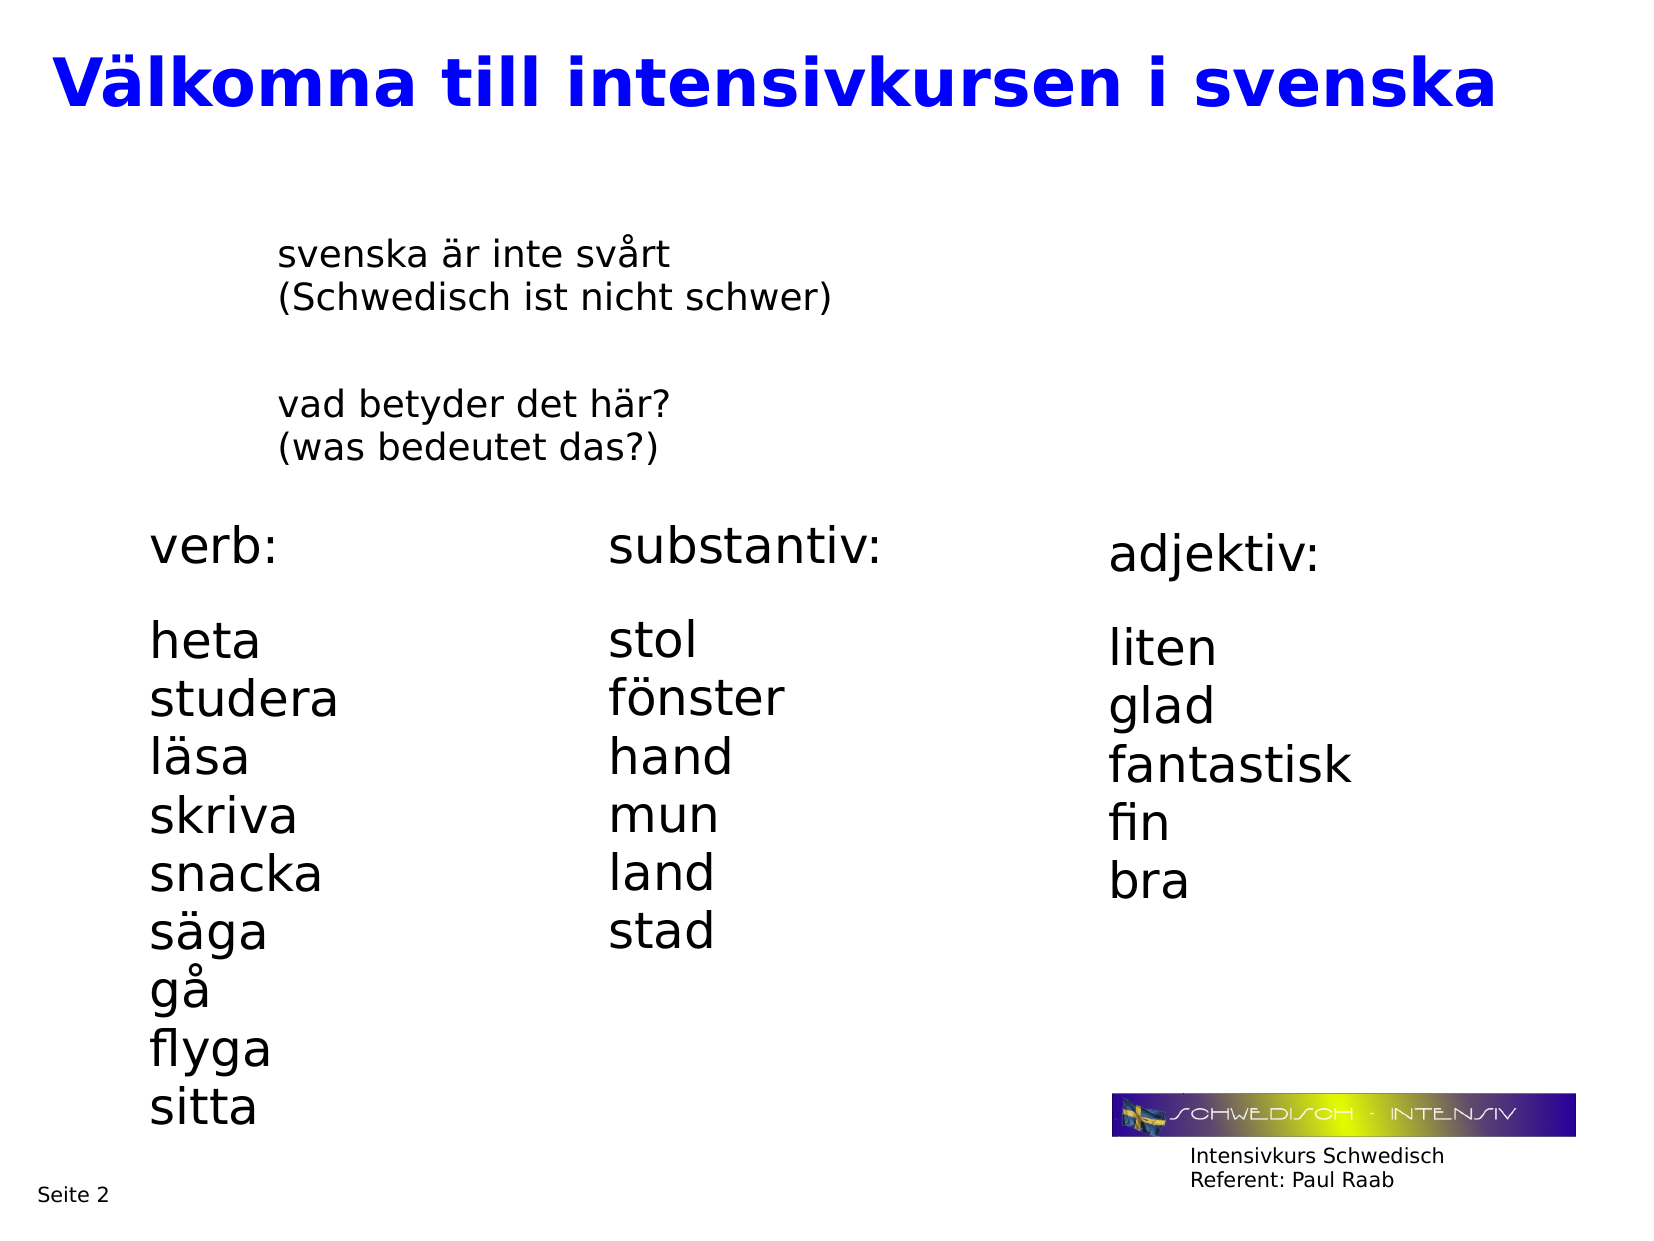

Välkomna till intensivkursen i svenska
svenska är inte svårt
(Schwedisch ist nicht schwer)
vad betyder det här?
(was bedeutet das?)
substantiv:
stol
fönster
hand
mun
land
stad
verb:
heta
studera
läsa
skriva
snacka
säga
gå
flyga
sitta
adjektiv:
liten
glad
fantastisk fin
bra